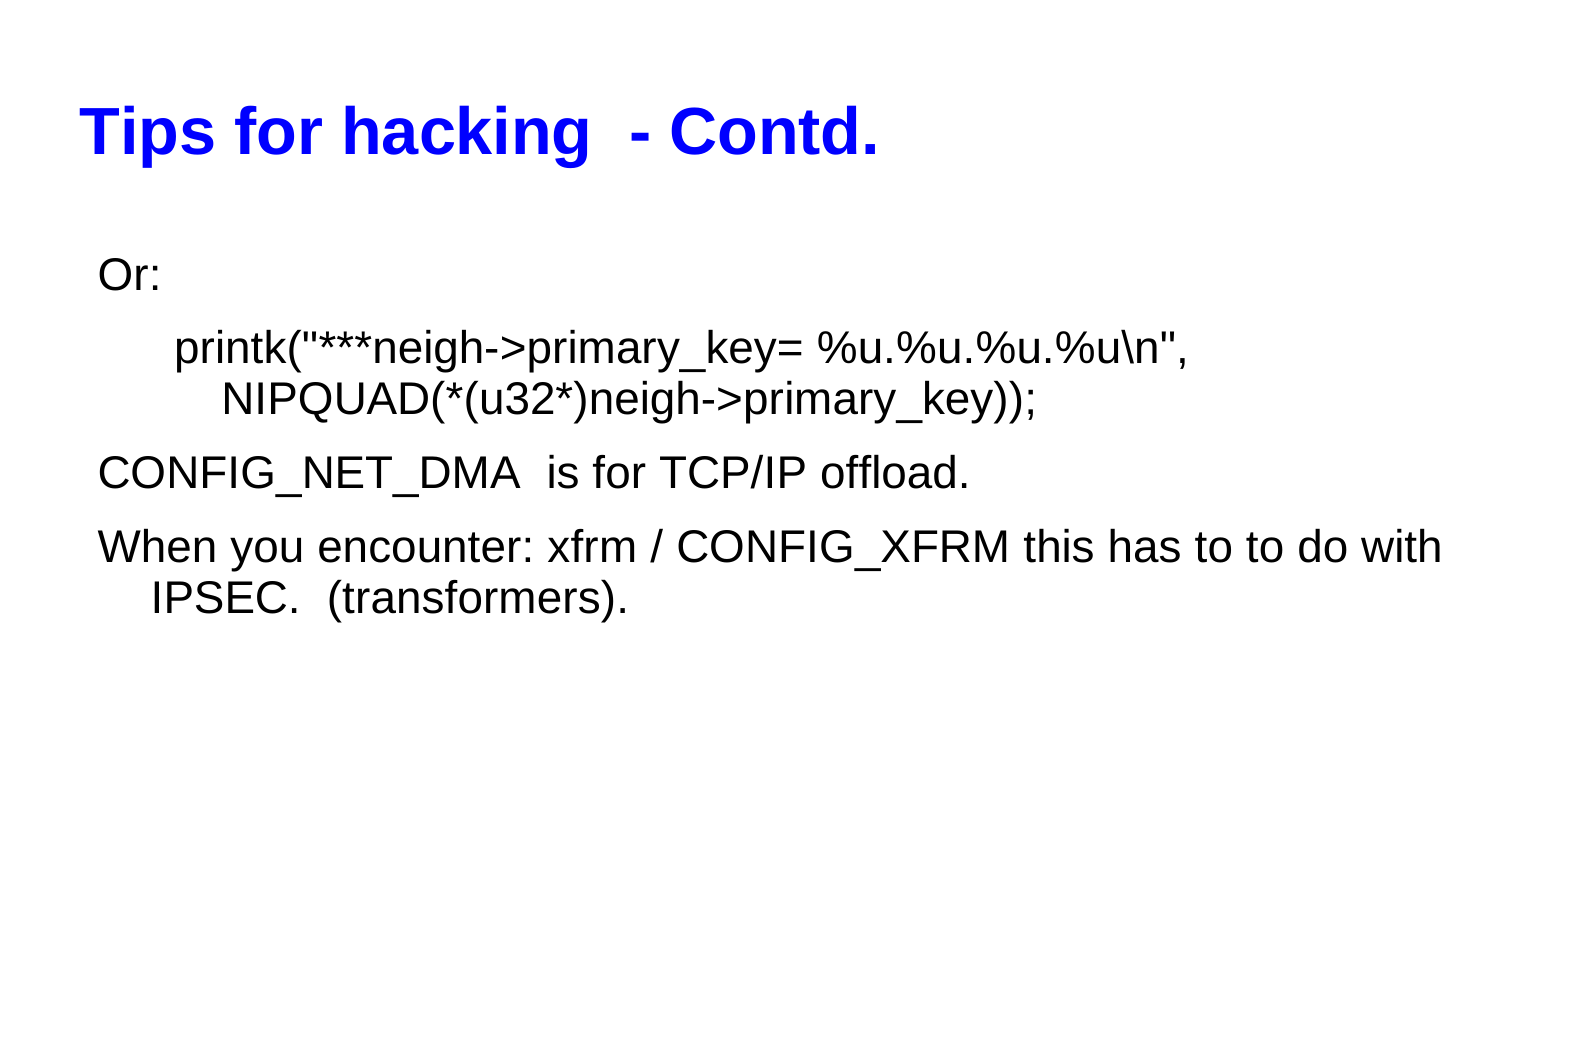

# Tips for hacking - Contd.
Or:
printk("***neigh->primary_key= %u.%u.%u.%u\n", NIPQUAD(*(u32*)neigh->primary_key));
CONFIG_NET_DMA is for TCP/IP offload.
When you encounter: xfrm / CONFIG_XFRM this has to to do with IPSEC. (transformers).